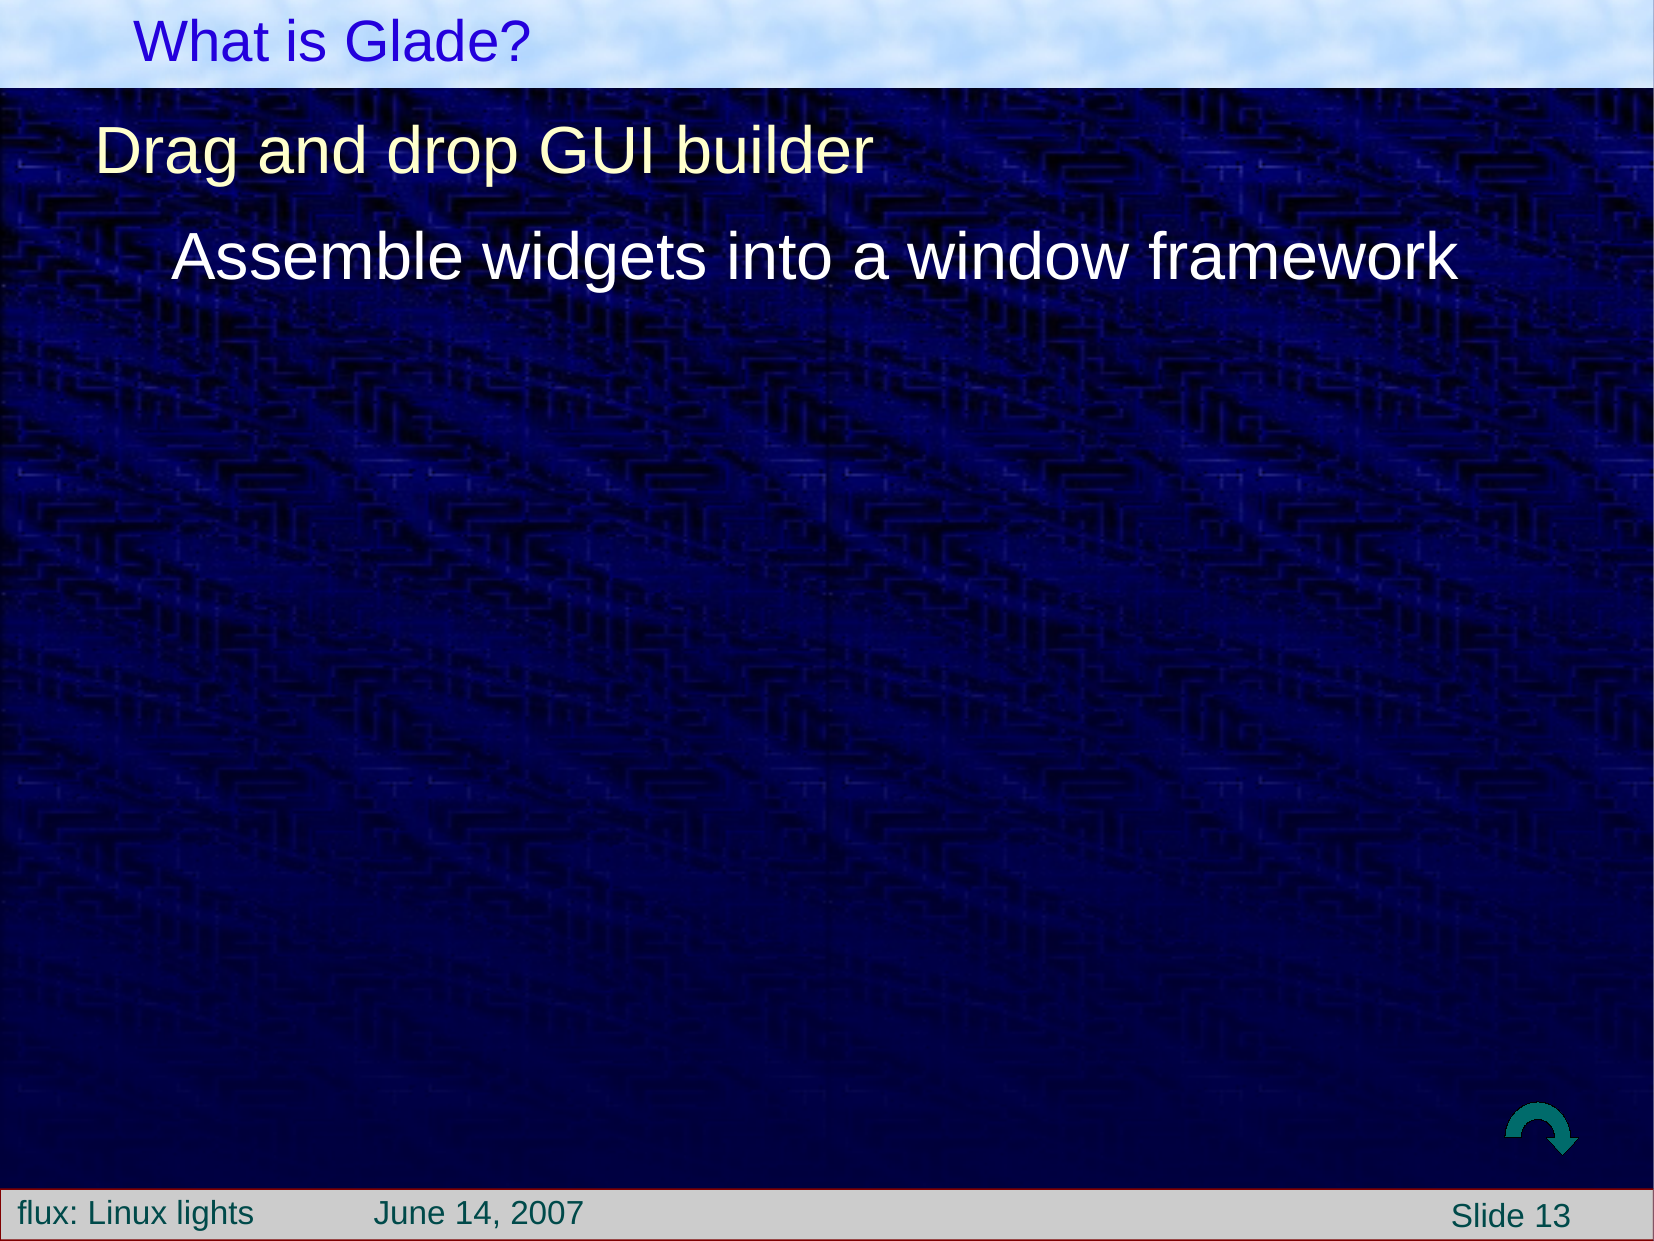

What is Glade?
# Drag and drop GUI builder
Assemble widgets into a window framework
flux: Linux lights	June 14, 2007
Slide